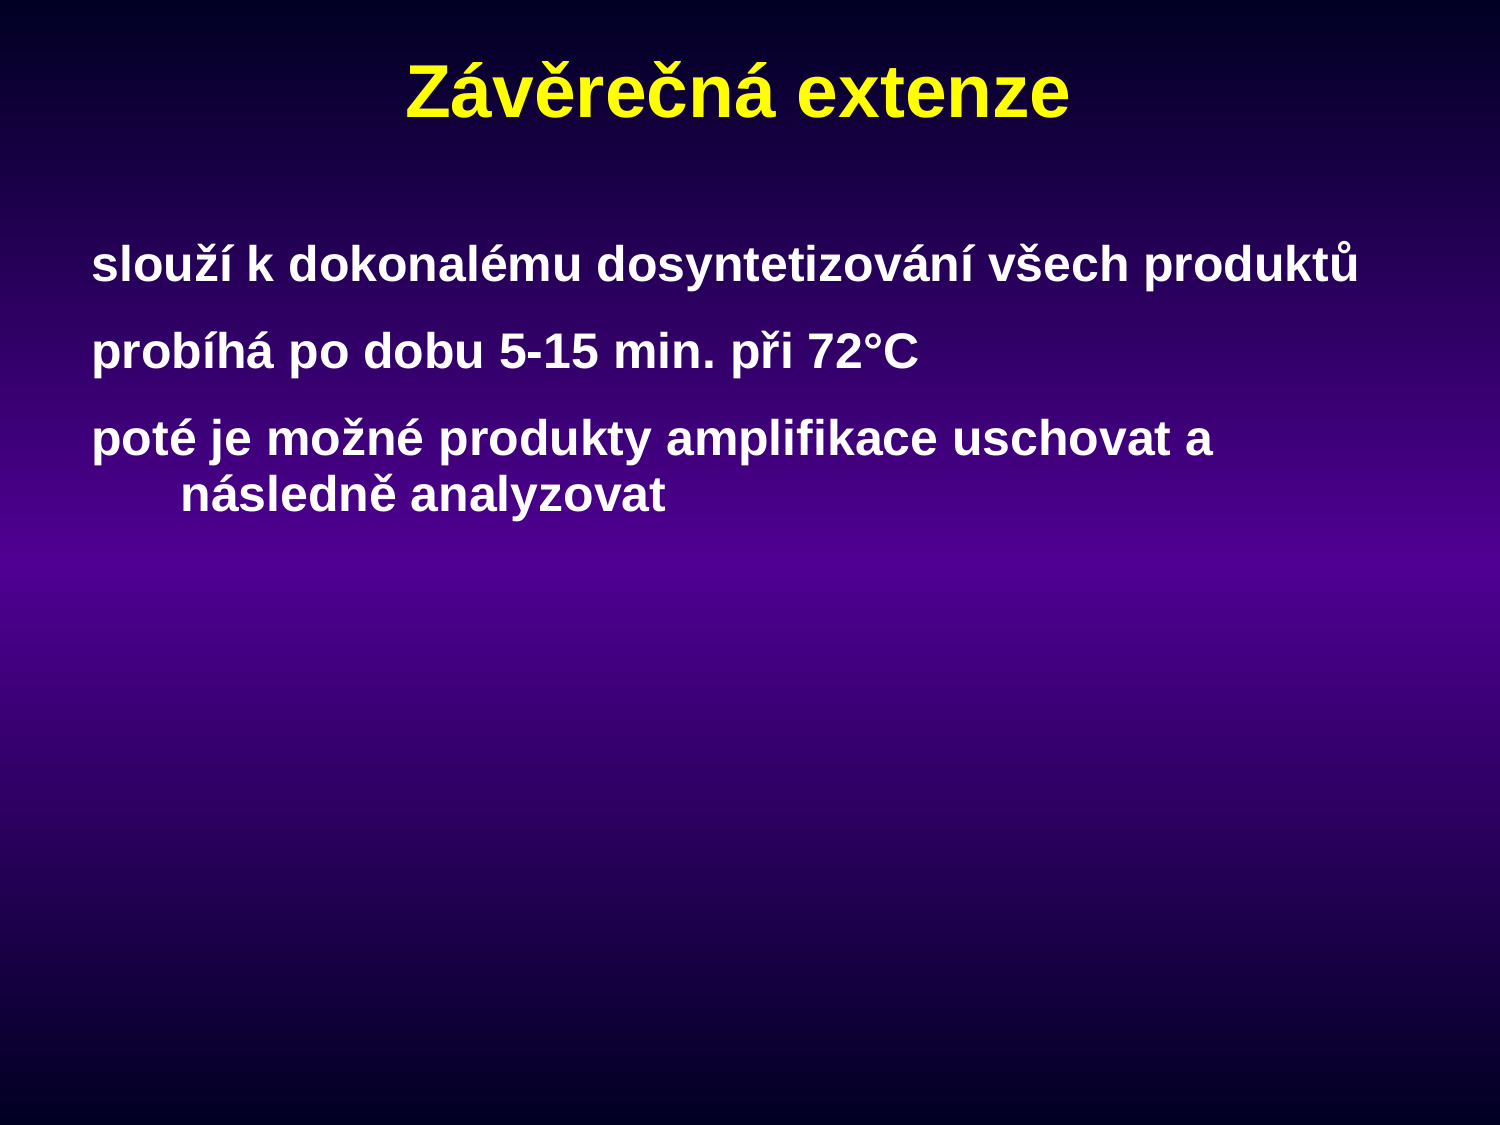

# Závěrečná extenze
slouží k dokonalému dosyntetizování všech produktů
probíhá po dobu 5-15 min. při 72°C
poté je možné produkty amplifikace uschovat a následně analyzovat